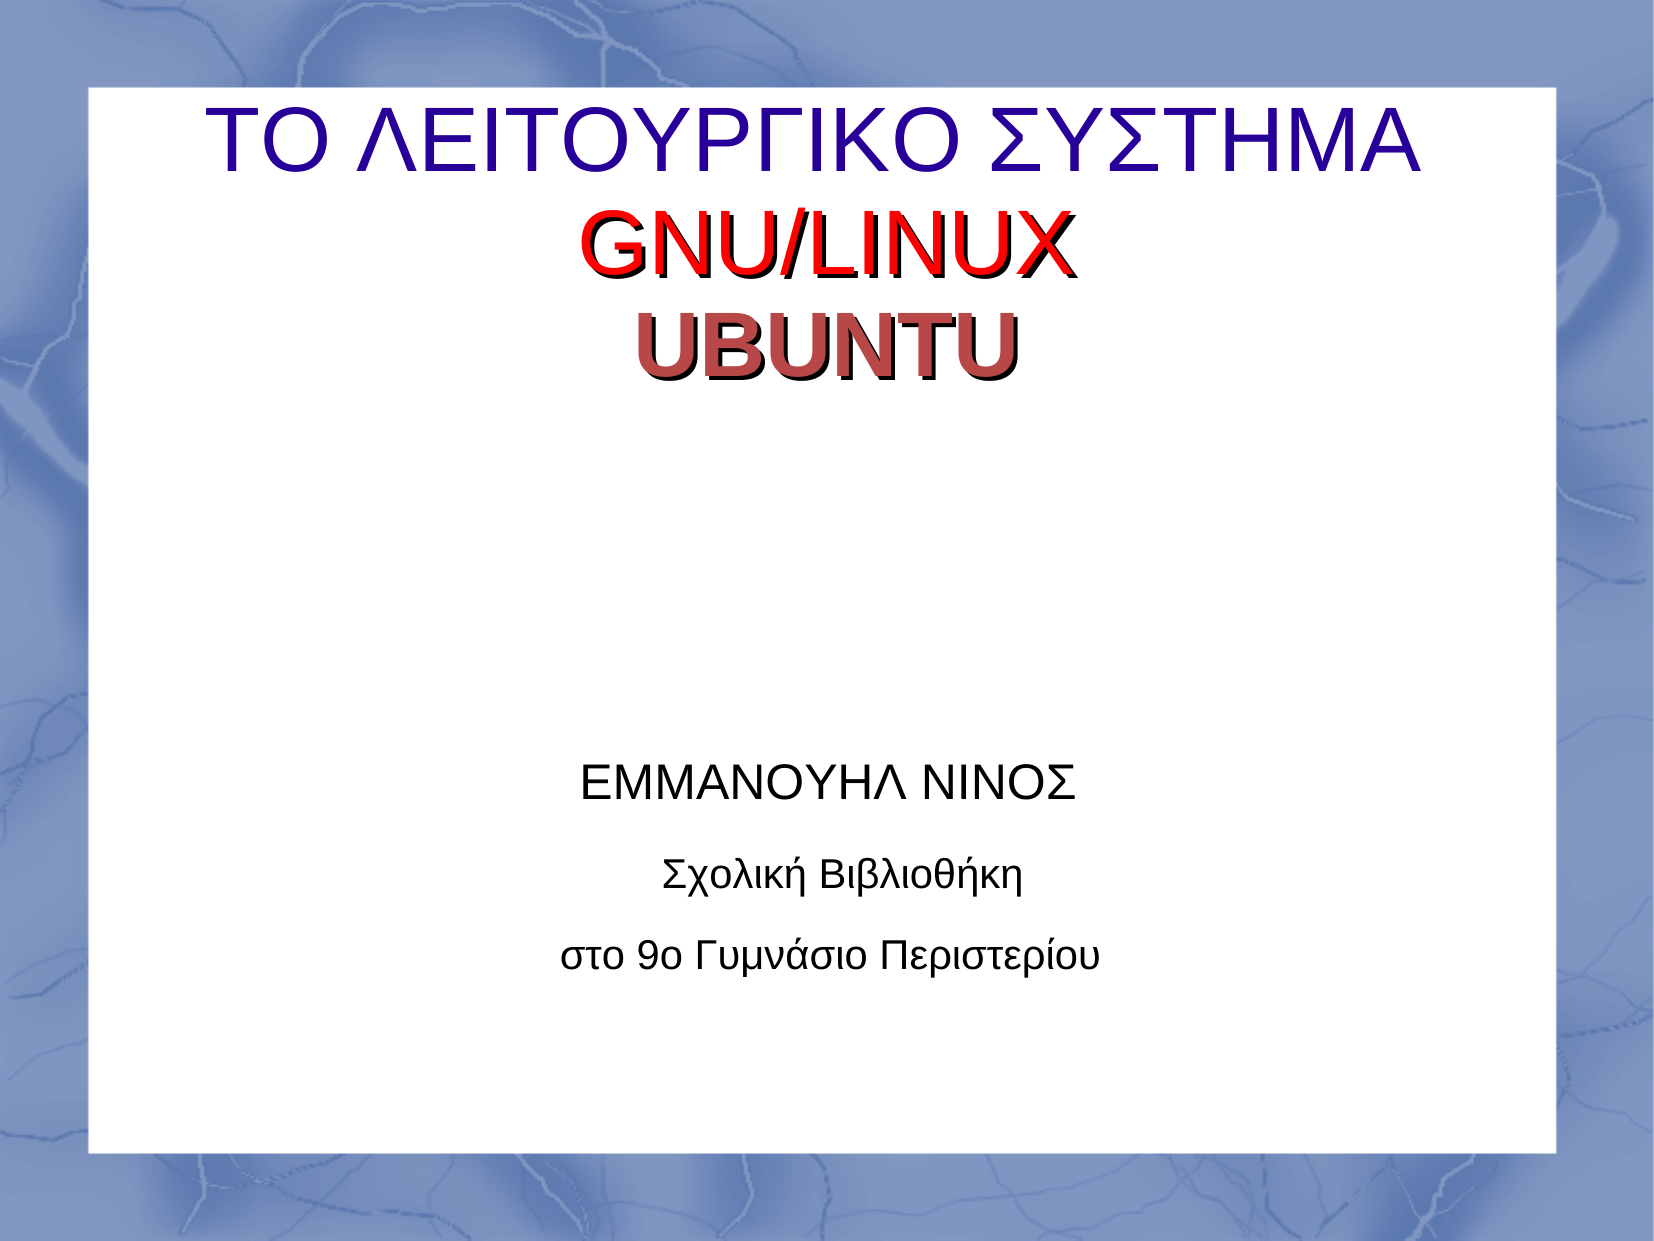

# ΤΟ ΛΕΙΤΟΥΡΓΙΚΟ ΣΥΣΤΗΜΑ GNU/LINUX UBUNTU
 ΕΜΜΑΝΟΥΗΛ ΝΙΝΟΣ
 		 Σχολική Βιβλιοθήκη
 			 στο 9ο Γυμνάσιο Περιστερίου